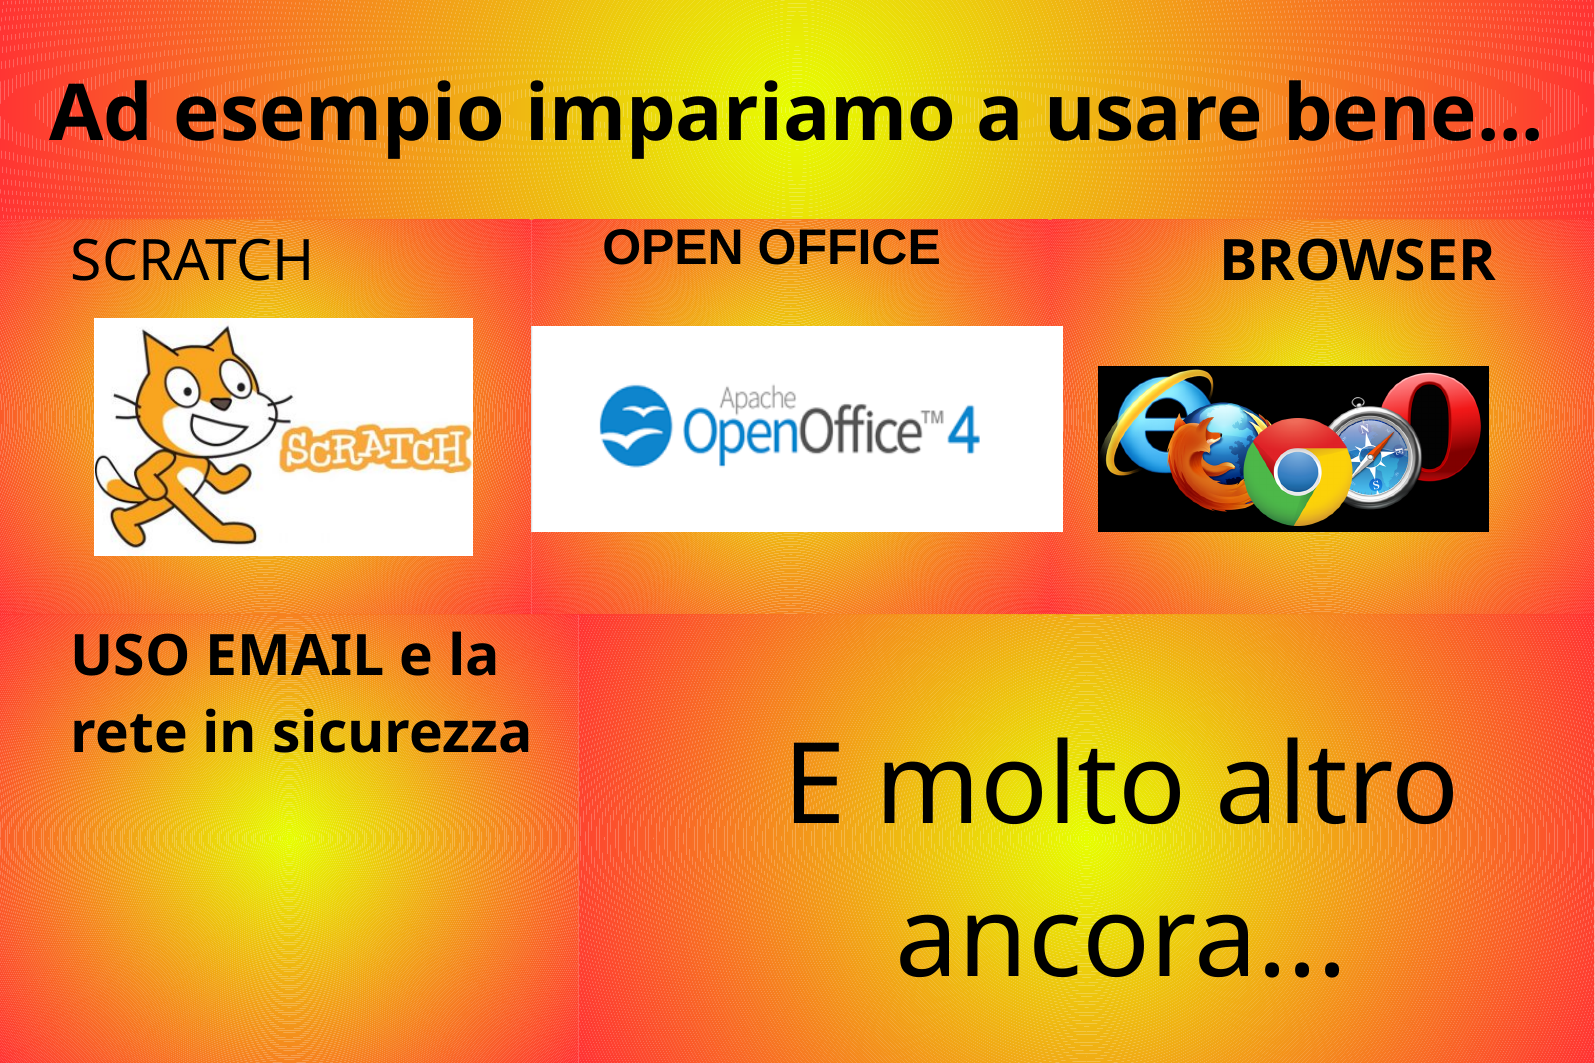

# Ad esempio impariamo a usare bene...
SCRATCH
OPEN OFFICE
BROWSER
USO EMAIL e la rete in sicurezza
E molto altro ancora...